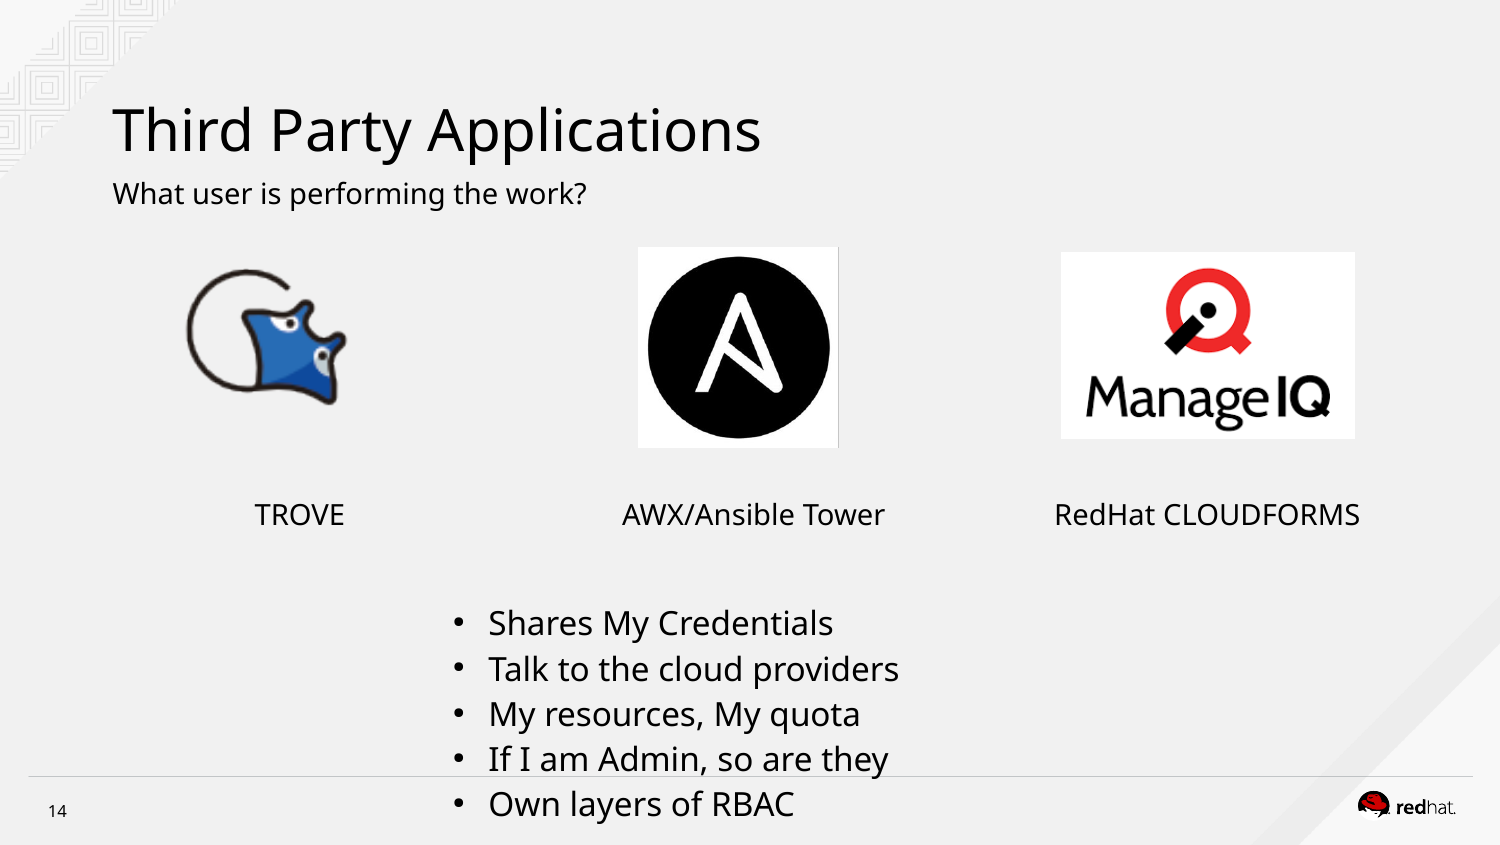

# Third Party Applications
What user is performing the work?
TROVE
AWX/Ansible Tower
RedHat CLOUDFORMS
Shares My Credentials
Talk to the cloud providers
My resources, My quota
If I am Admin, so are they
Own layers of RBAC
14